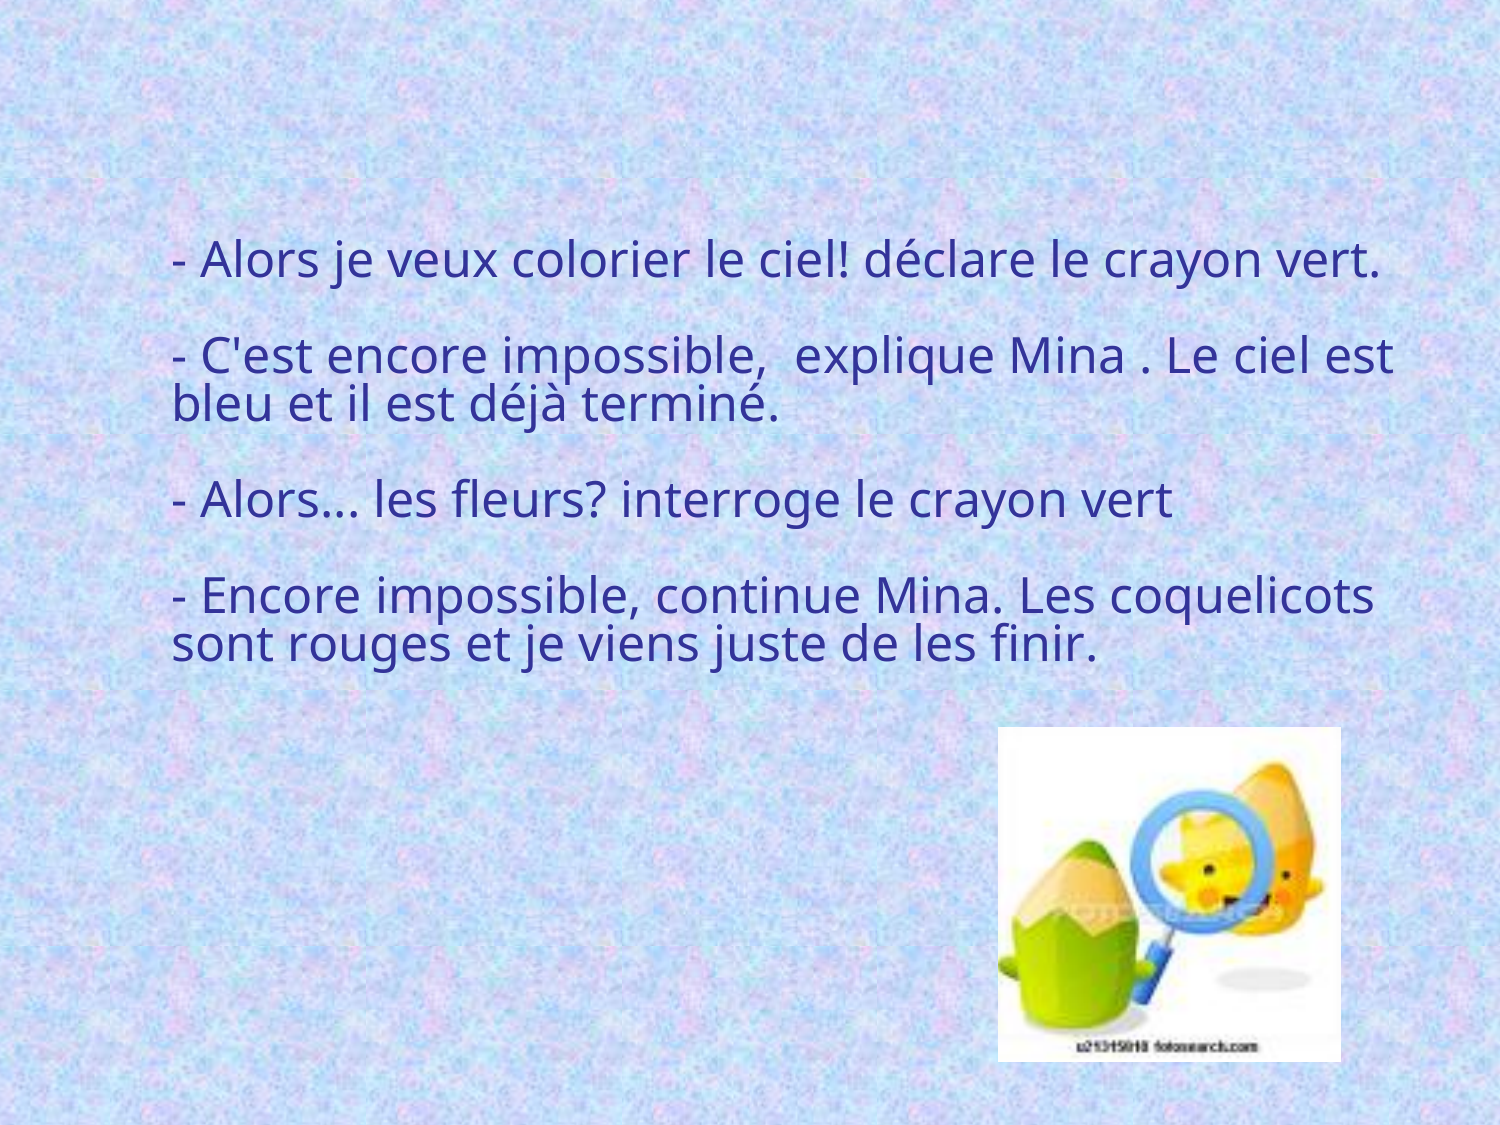

# - Alors je veux colorier le ciel! déclare le crayon vert. - C'est encore impossible, explique Mina . Le ciel est bleu et il est déjà terminé. - Alors... les fleurs? interroge le crayon vert - Encore impossible, continue Mina. Les coquelicots sont rouges et je viens juste de les finir.